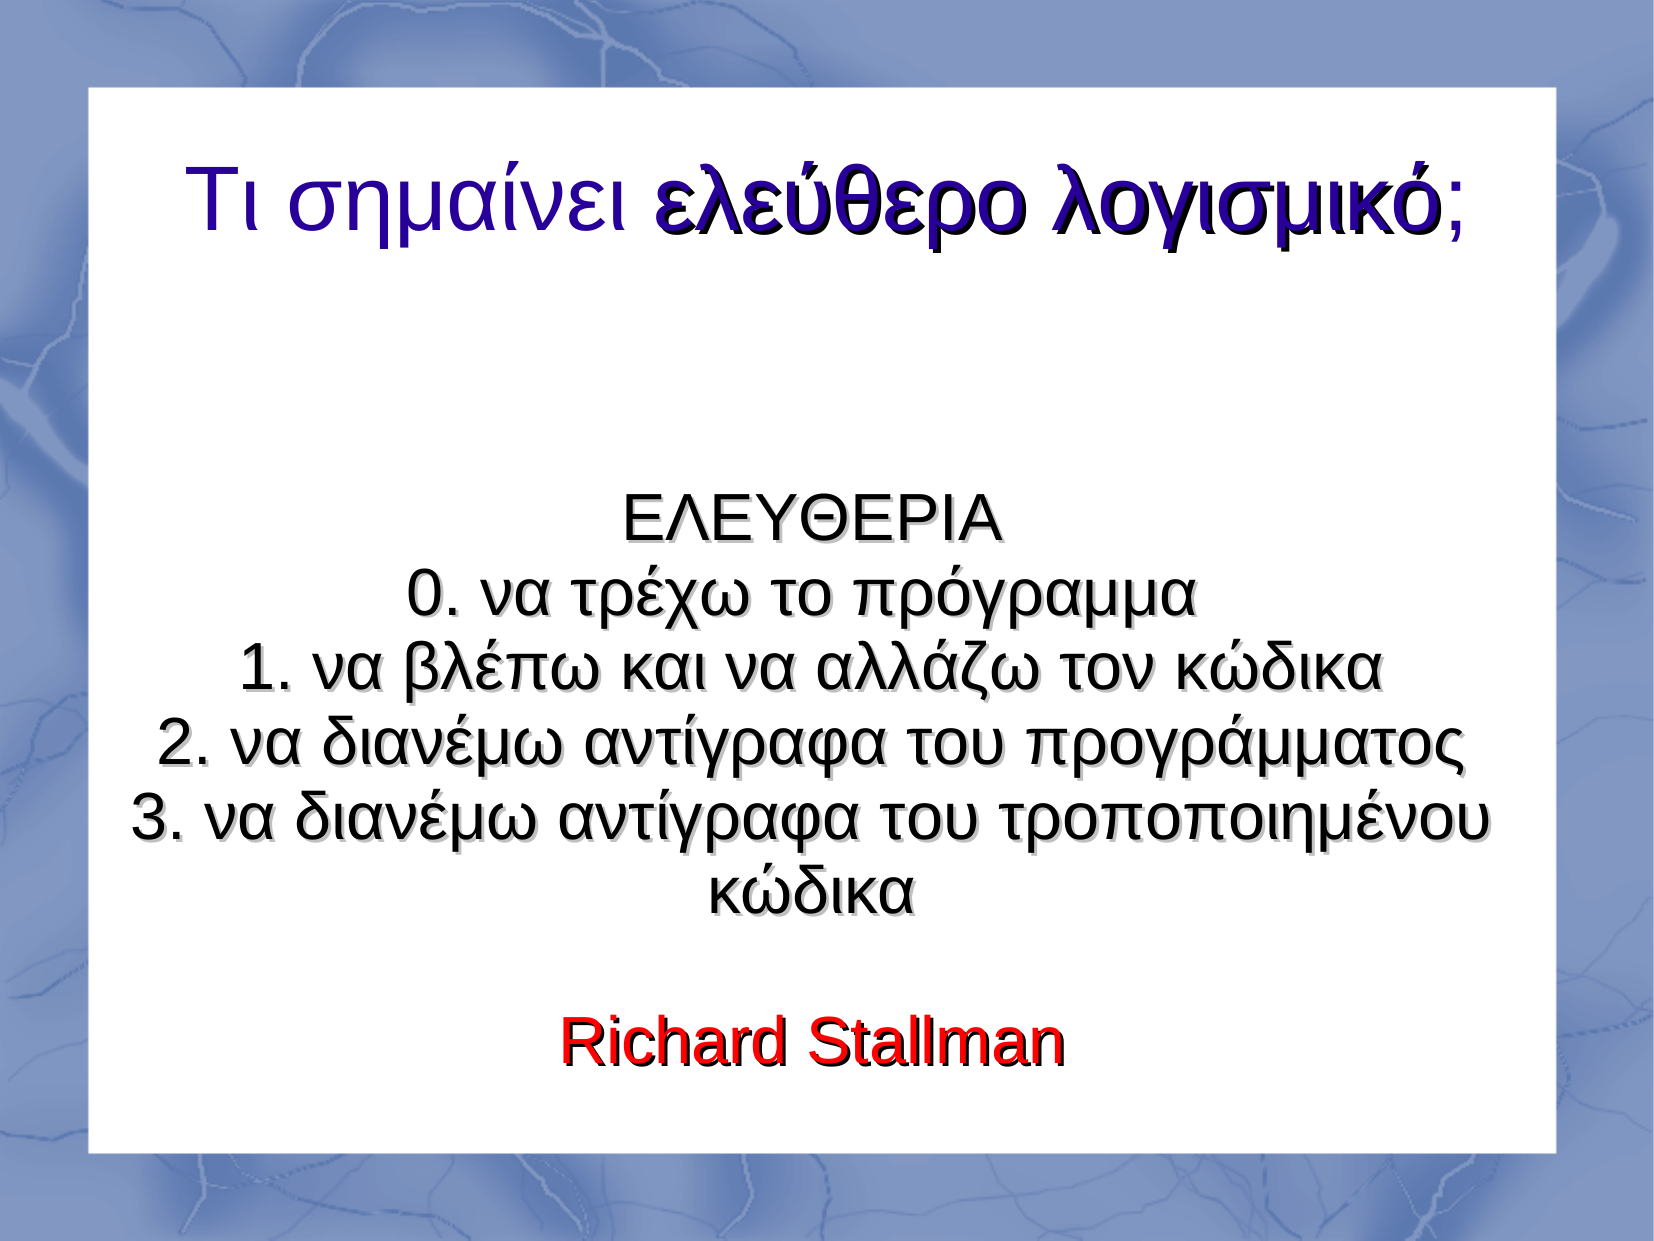

# Τι σημαίνει ελεύθερο λογισμικό;
ΕΛΕΥΘΕΡΙΑ
0. να τρέχω το πρόγραμμα
1. να βλέπω και να αλλάζω τον κώδικα
2. να διανέμω αντίγραφα του προγράμματος
3. να διανέμω αντίγραφα του τροποποιημένου κώδικα
Richard Stallman